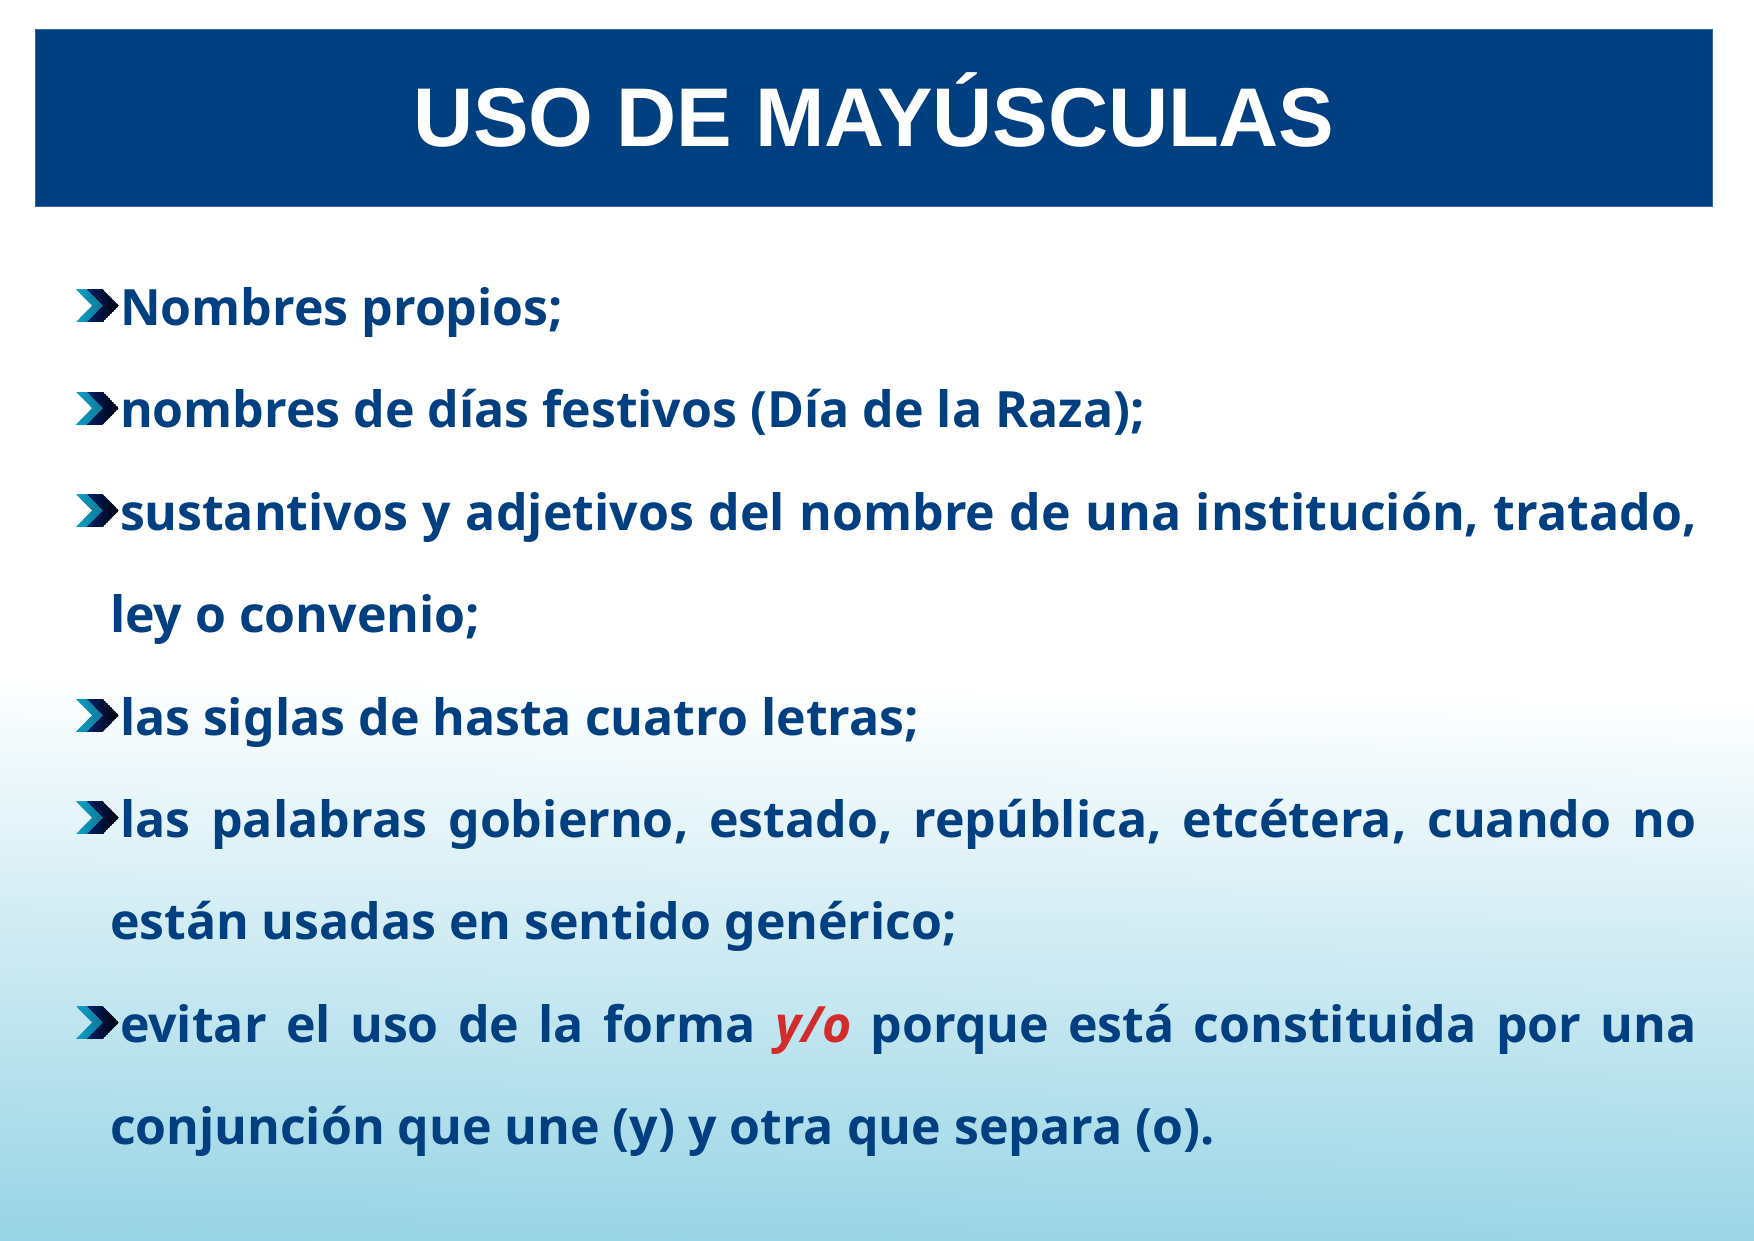

USO DE MAYÚSCULAS
Nombres propios;
nombres de días festivos (Día de la Raza);
sustantivos y adjetivos del nombre de una institución, tratado, ley o convenio;
las siglas de hasta cuatro letras;
las palabras gobierno, estado, república, etcétera, cuando no están usadas en sentido genérico;
evitar el uso de la forma y/o porque está constituida por una conjunción que une (y) y otra que separa (o).